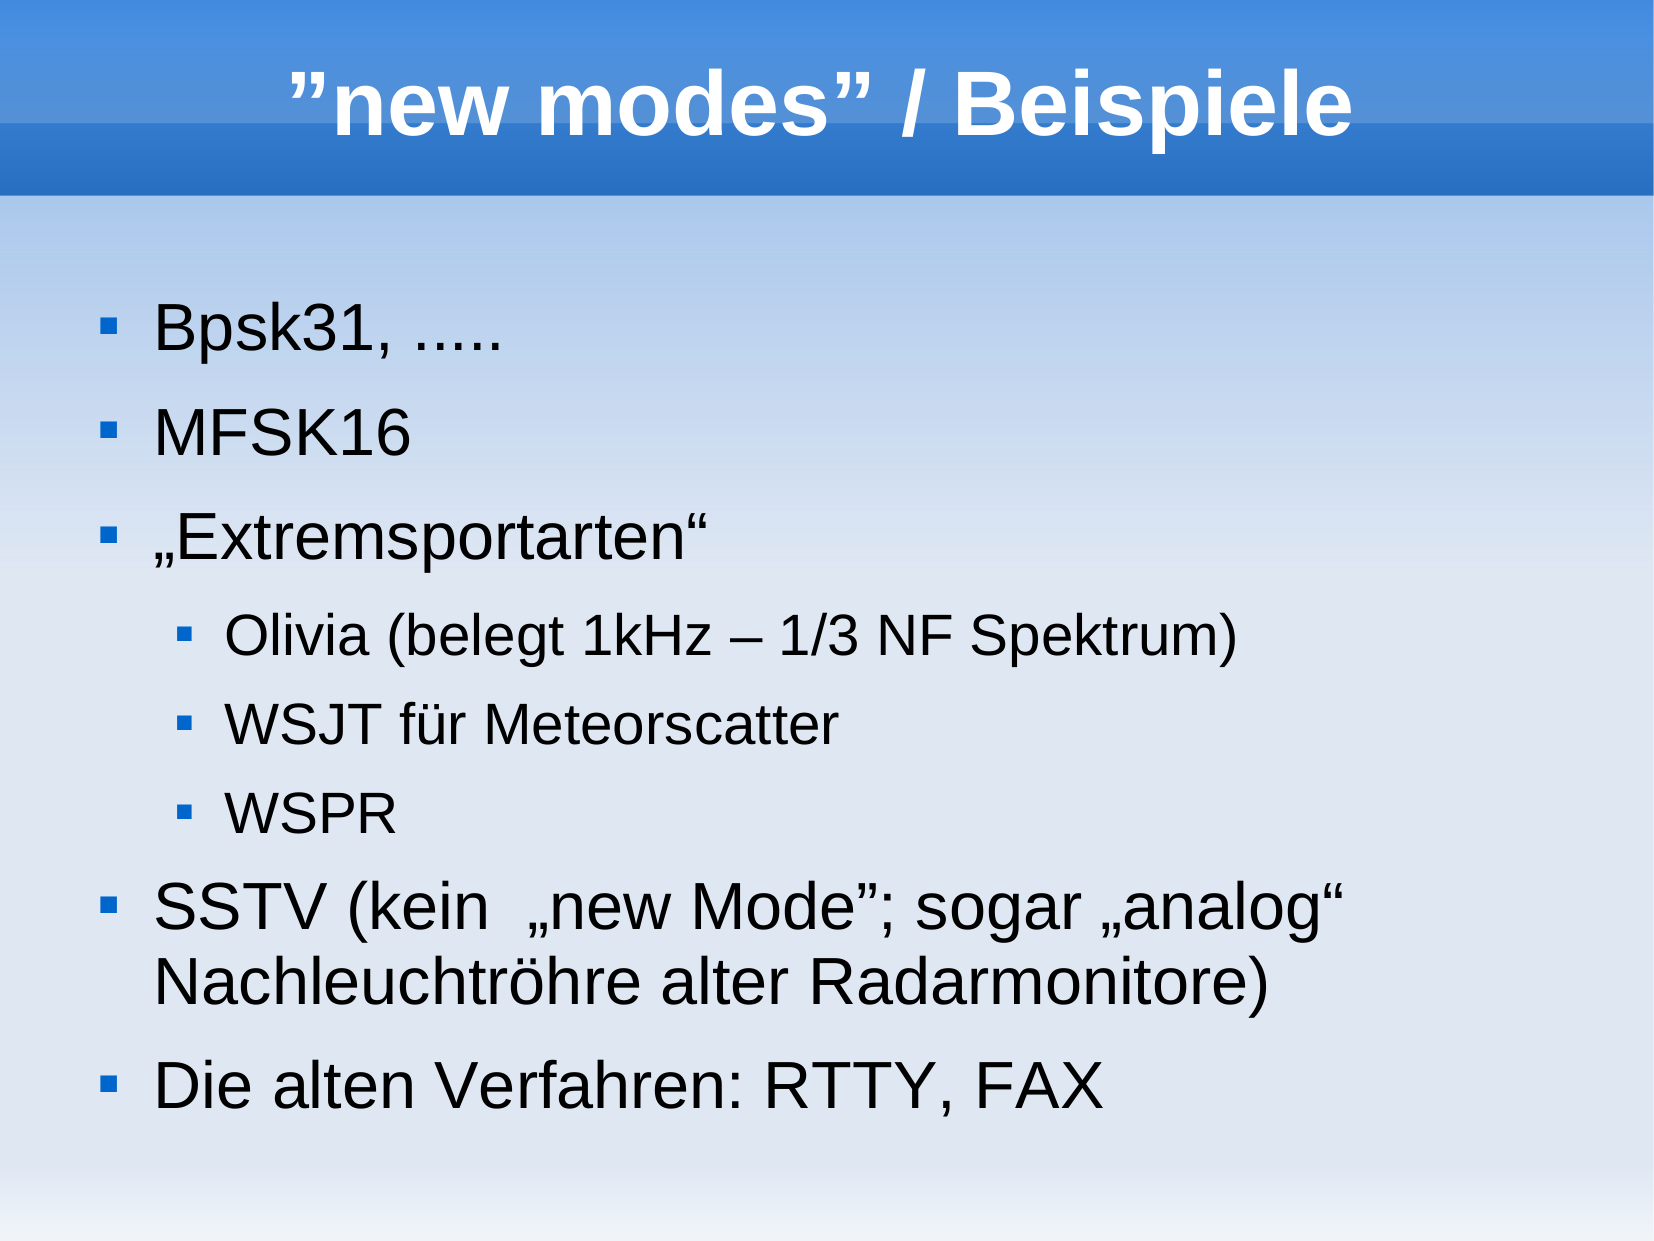

# ”new modes” / Beispiele
Bpsk31, .....
MFSK16
„Extremsportarten“
Olivia (belegt 1kHz – 1/3 NF Spektrum)
WSJT für Meteorscatter
WSPR
SSTV (kein „new Mode”; sogar „analog“ Nachleuchtröhre alter Radarmonitore)
Die alten Verfahren: RTTY, FAX